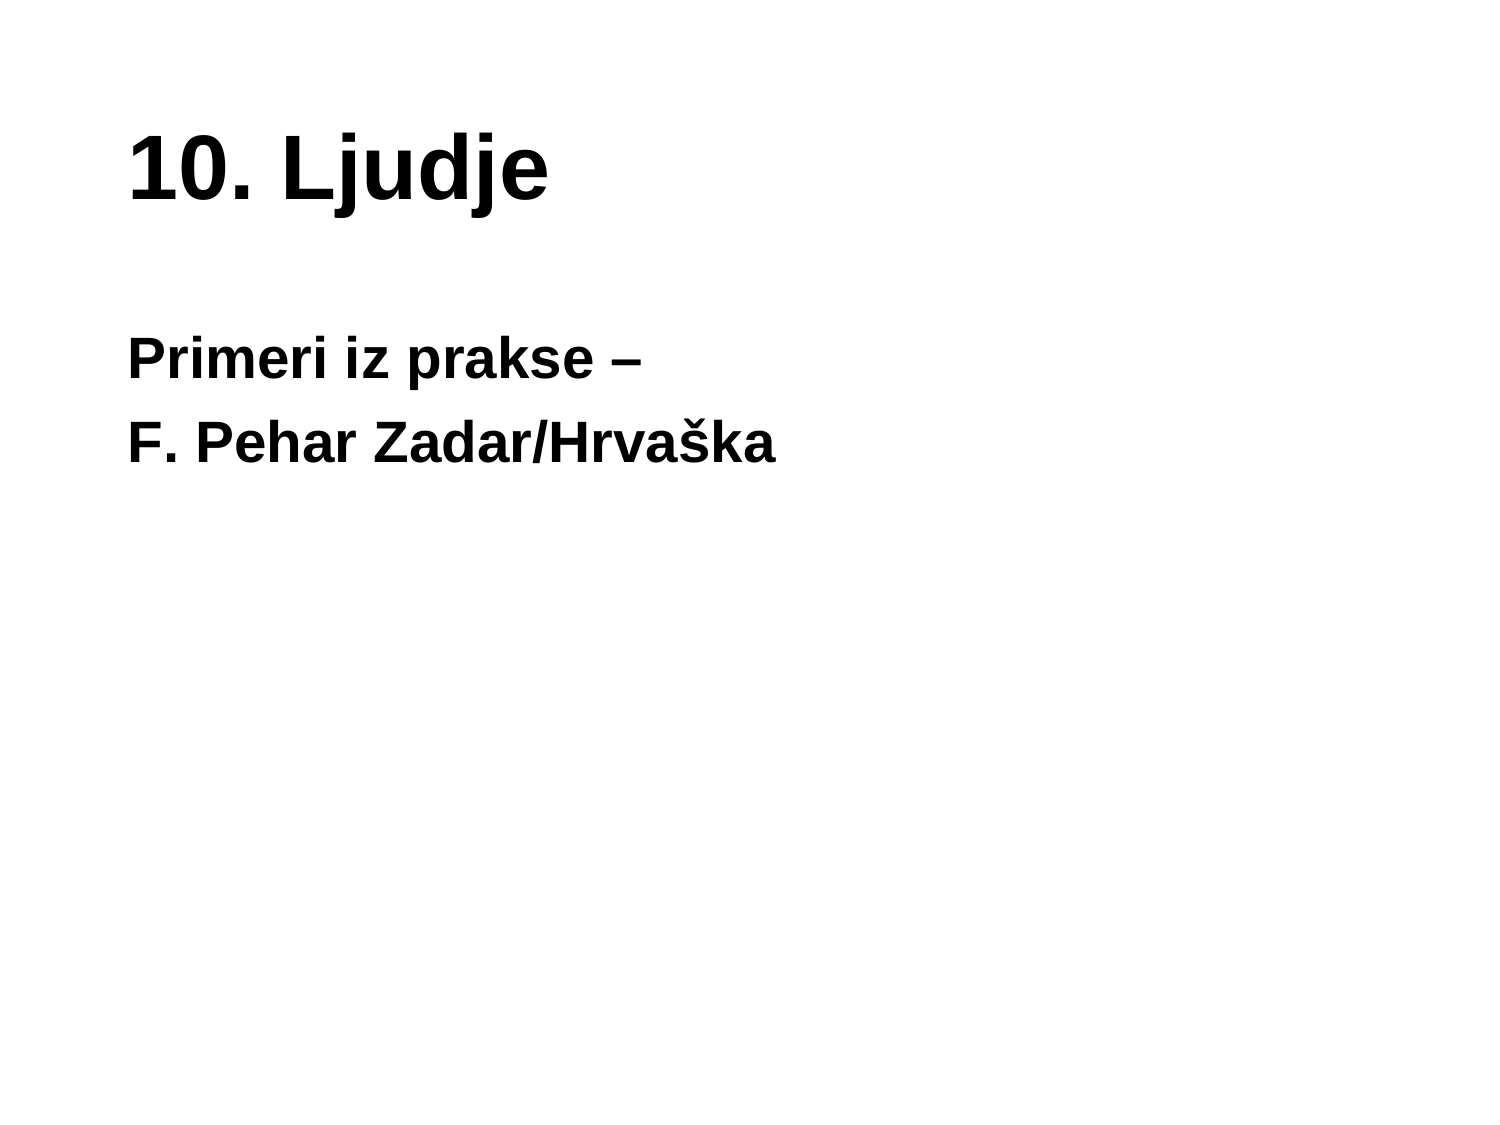

# 10. Ljudje
Primeri iz prakse –
F. Pehar Zadar/Hrvaška